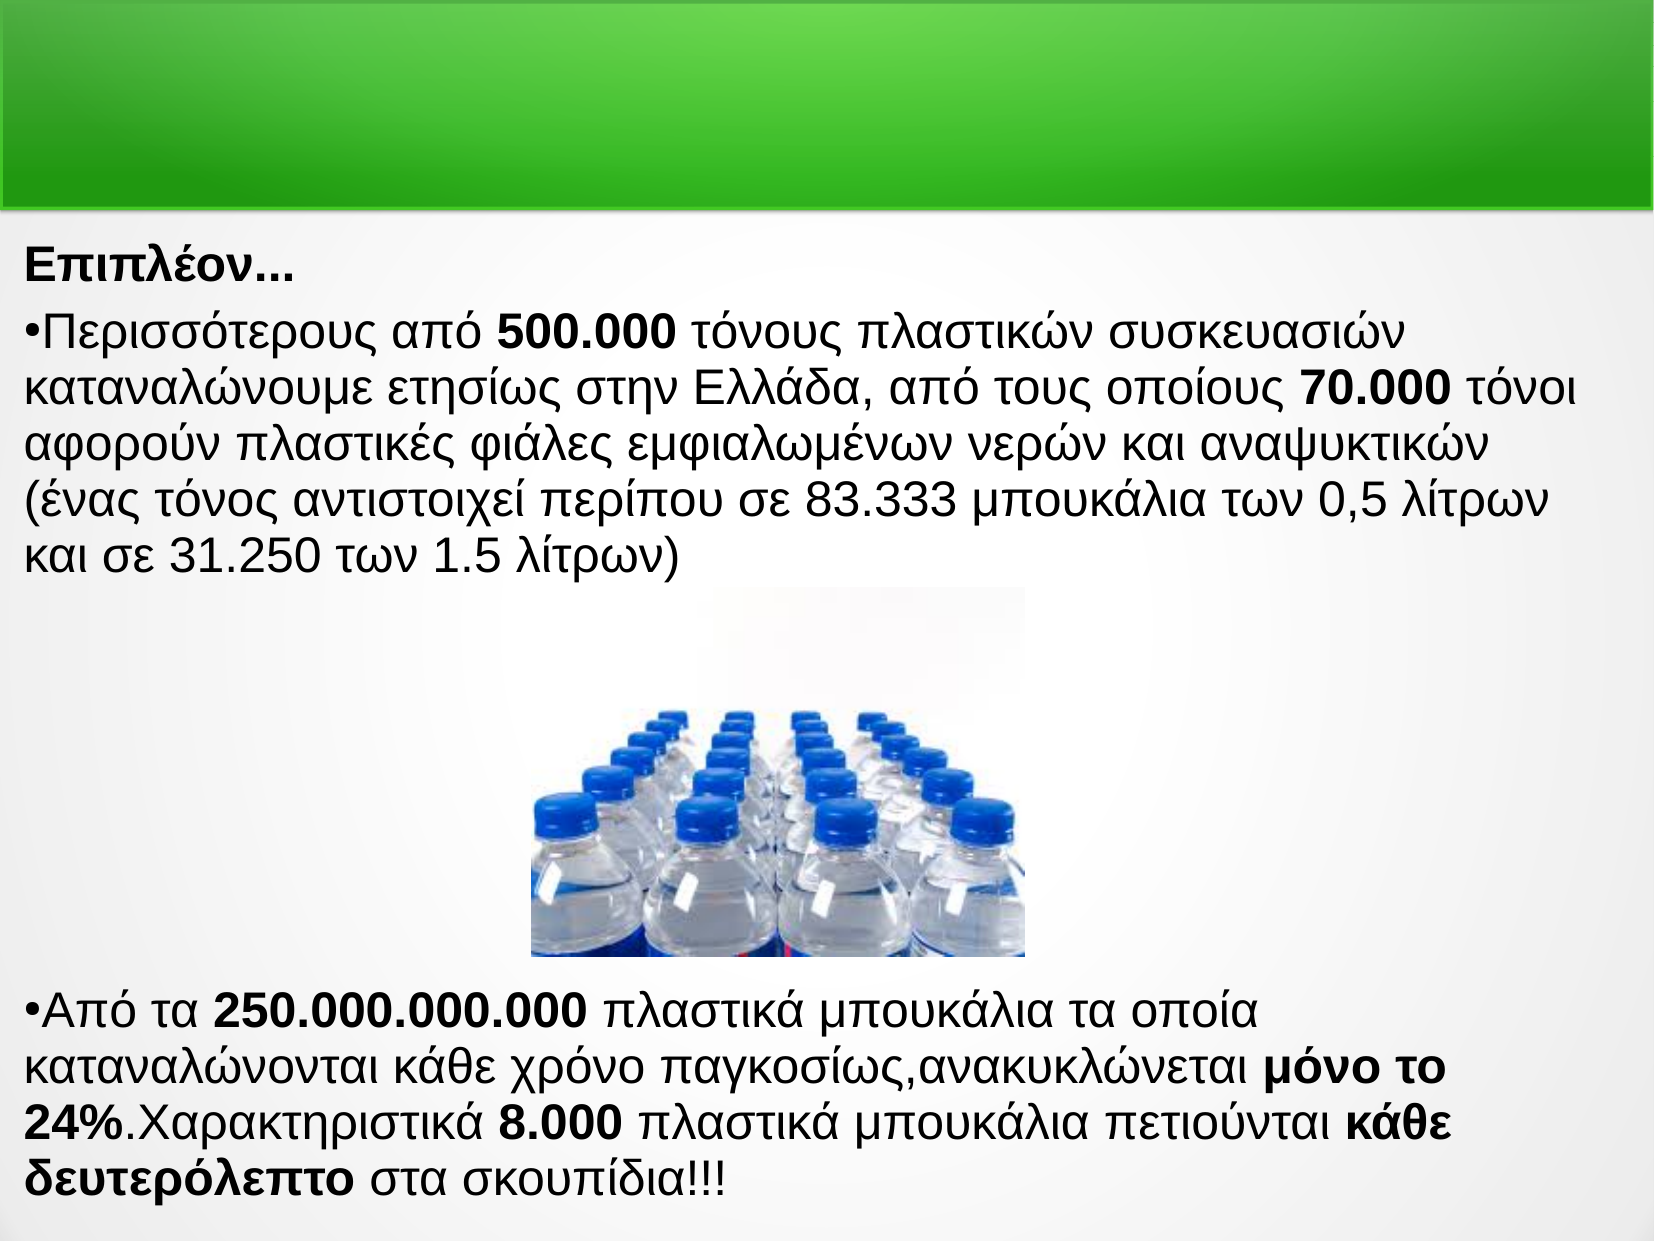

# Επιπλέον...
Περισσότερους από 500.000 τόνους πλαστικών συσκευασιών καταναλώνουμε ετησίως στην Eλλάδα, από τους οποίους 70.000 τόνοι αφορούν πλαστικές φιάλες εμφιαλωμένων νερών και αναψυκτικών (ένας τόνος αντιστοιχεί περίπου σε 83.333 μπουκάλια των 0,5 λίτρων και σε 31.250 των 1.5 λίτρων)
Από τα 250.000.000.000 πλαστικά μπουκάλια τα οποία καταναλώνονται κάθε χρόνο παγκοσίως,ανακυκλώνεται μόνο το 24%.Χαρακτηριστικά 8.000 πλαστικά μπουκάλια πετιούνται κάθε δευτερόλεπτο στα σκουπίδια!!!